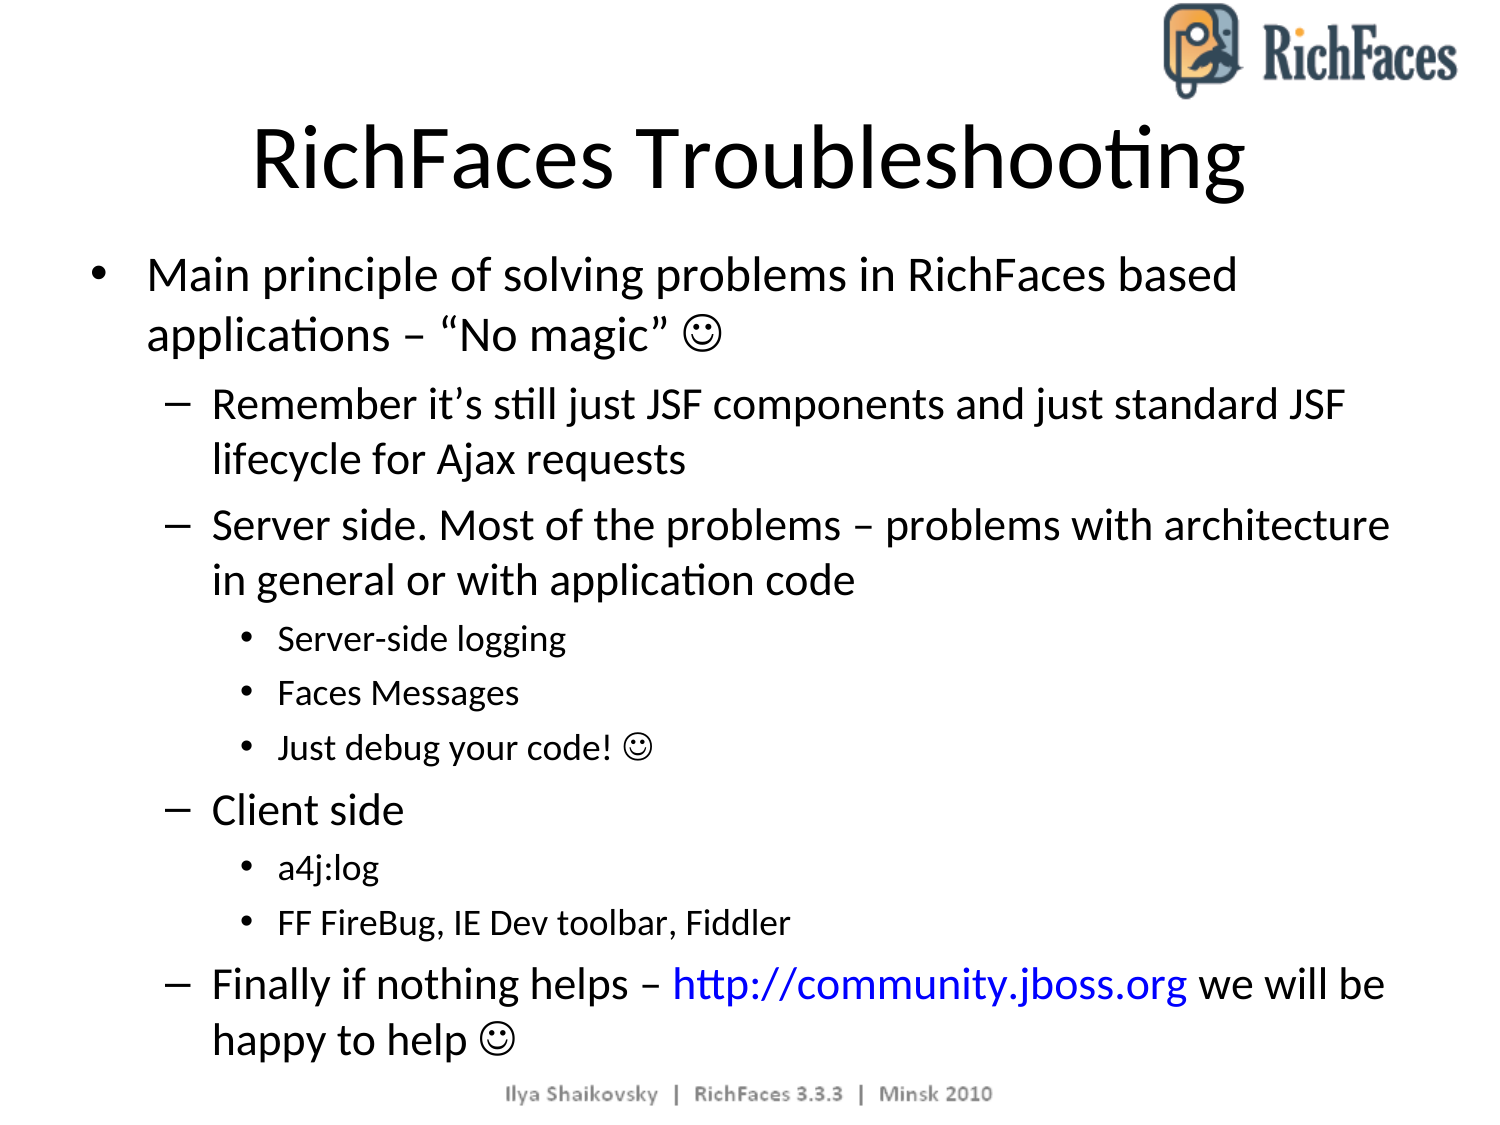

# RichFaces Troubleshooting
Main principle of solving problems in RichFaces based applications – “No magic” 
Remember it’s still just JSF components and just standard JSF lifecycle for Ajax requests
Server side. Most of the problems – problems with architecture in general or with application code
Server-side logging
Faces Messages
Just debug your code! 
Client side
a4j:log
FF FireBug, IE Dev toolbar, Fiddler
Finally if nothing helps – http://community.jboss.org we will be happy to help 